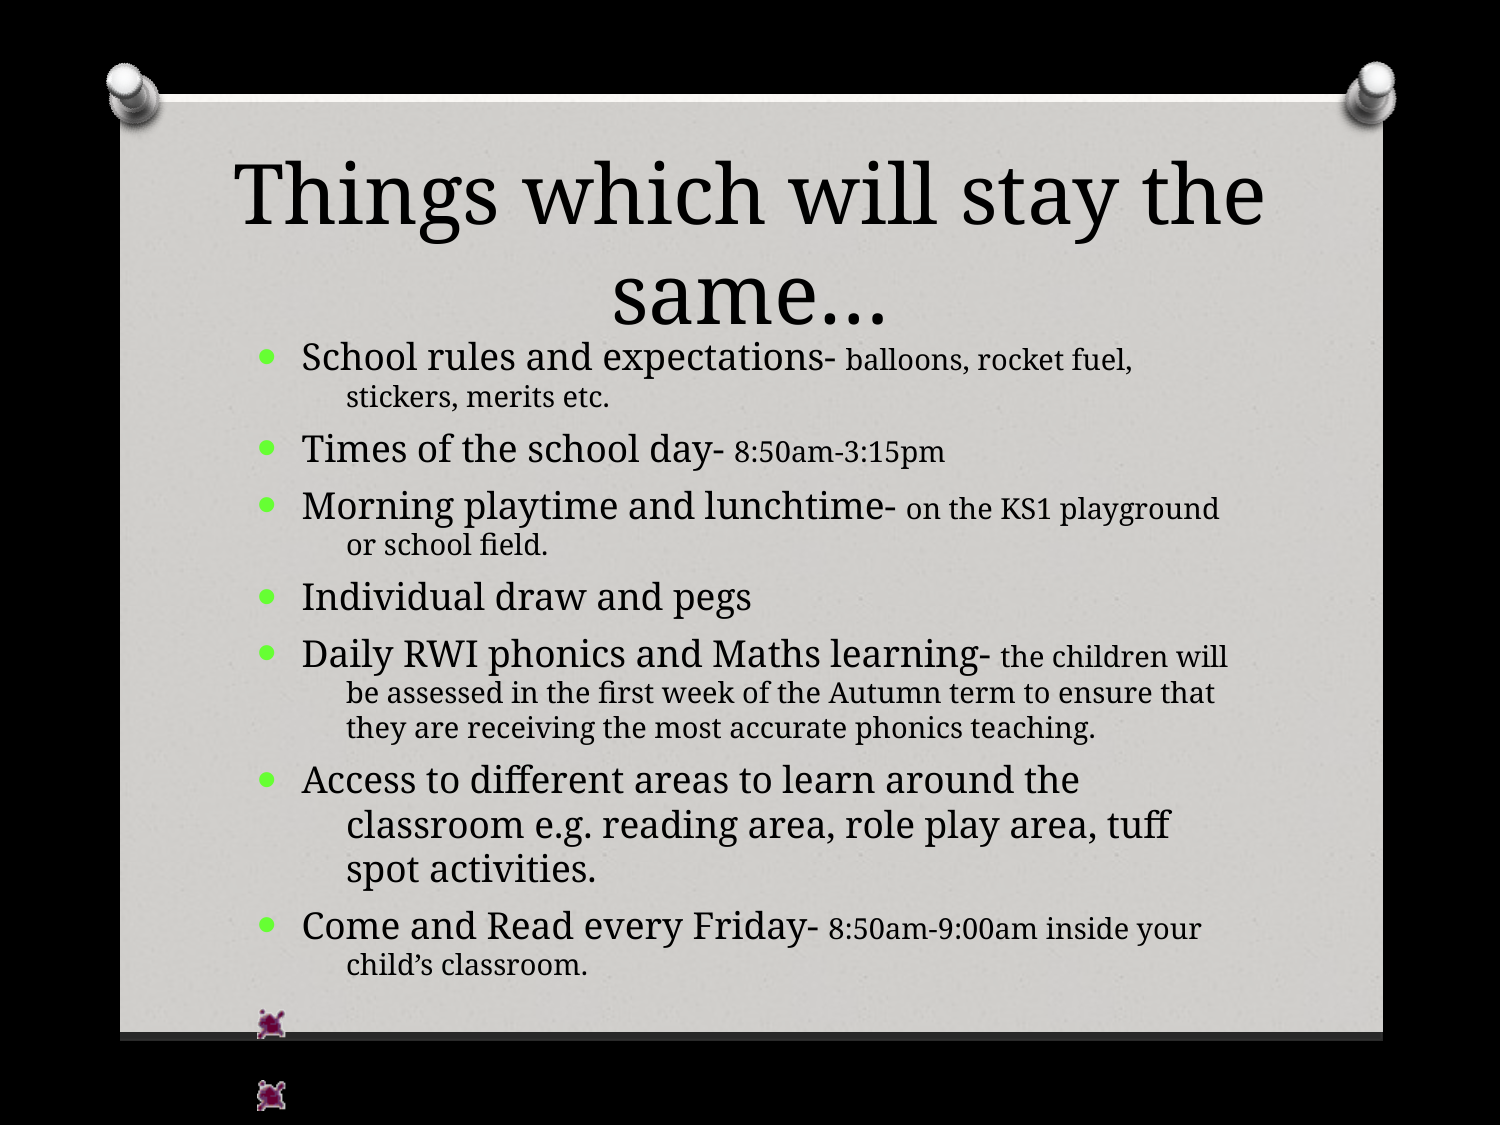

# Things which will stay the same…
School rules and expectations- balloons, rocket fuel, stickers, merits etc.
Times of the school day- 8:50am-3:15pm
Morning playtime and lunchtime- on the KS1 playground or school field.
Individual draw and pegs
Daily RWI phonics and Maths learning- the children will be assessed in the first week of the Autumn term to ensure that they are receiving the most accurate phonics teaching.
Access to different areas to learn around the classroom e.g. reading area, role play area, tuff spot activities.
Come and Read every Friday- 8:50am-9:00am inside your child’s classroom.